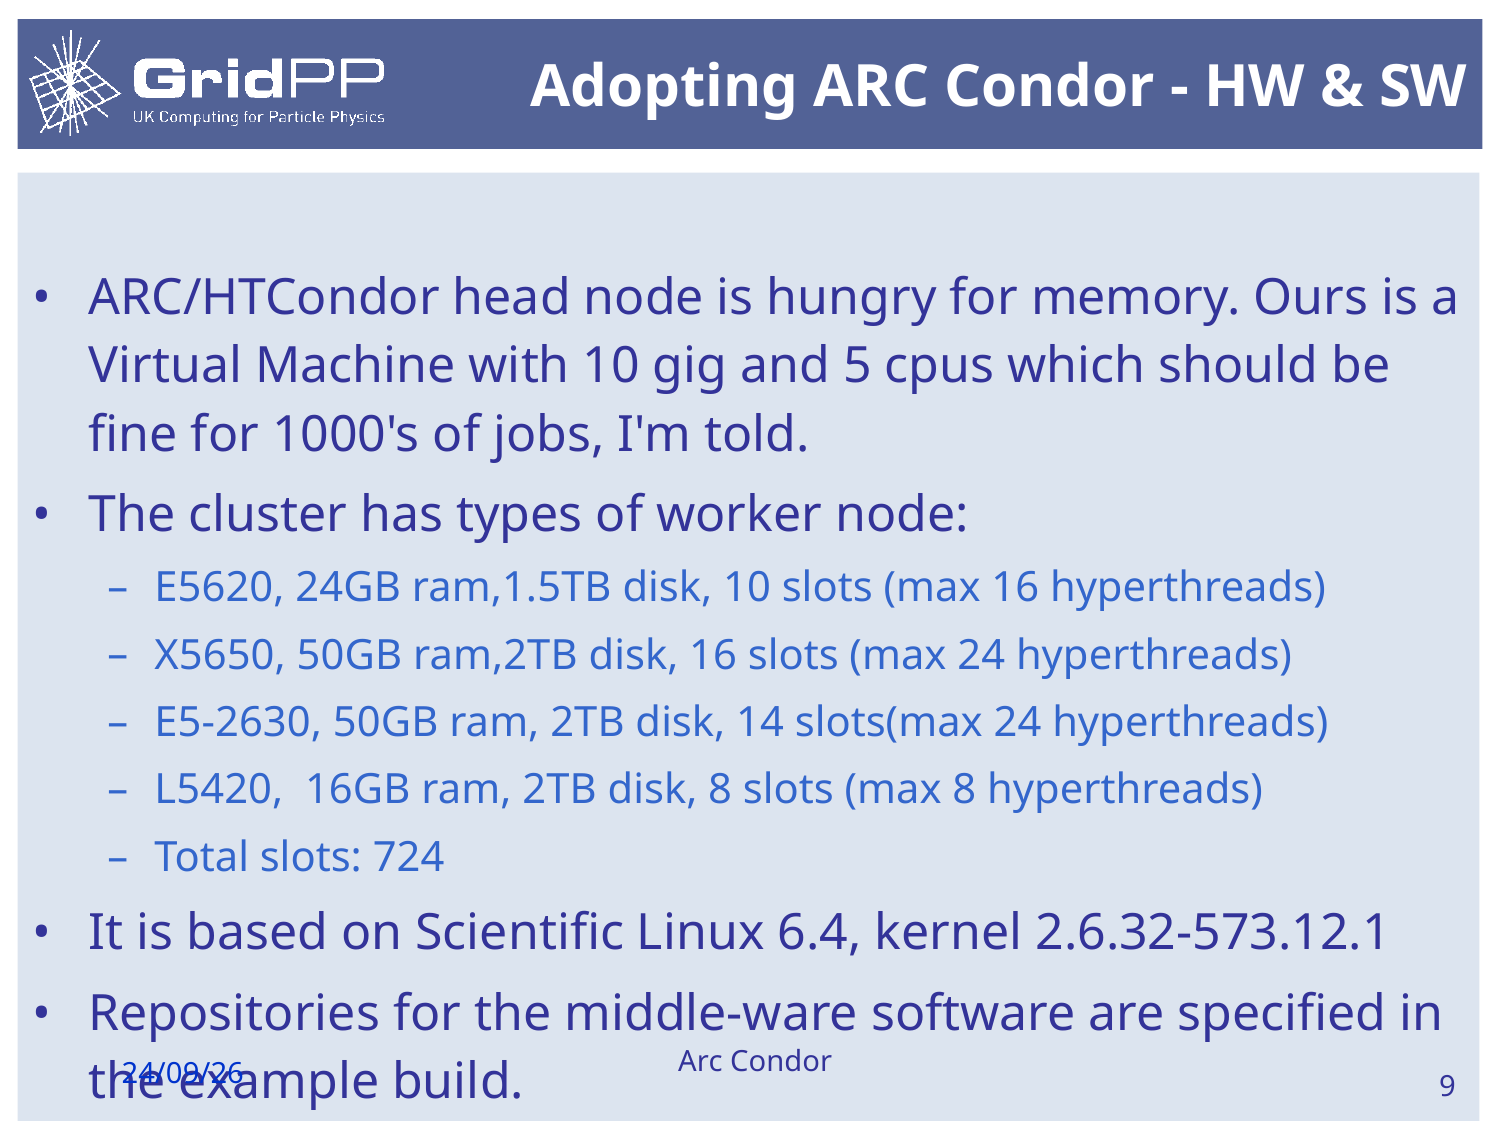

# Adopting ARC Condor - HW & SW
ARC/HTCondor head node is hungry for memory. Ours is a Virtual Machine with 10 gig and 5 cpus which should be fine for 1000's of jobs, I'm told.
The cluster has types of worker node:
E5620, 24GB ram,1.5TB disk, 10 slots (max 16 hyperthreads)
X5650, 50GB ram,2TB disk, 16 slots (max 24 hyperthreads)
E5-2630, 50GB ram, 2TB disk, 14 slots(max 24 hyperthreads)
L5420, 16GB ram, 2TB disk, 8 slots (max 8 hyperthreads)
Total slots: 724
It is based on Scientific Linux 6.4, kernel 2.6.32-573.12.1
Repositories for the middle-ware software are specified in the example build.
Arc Condor